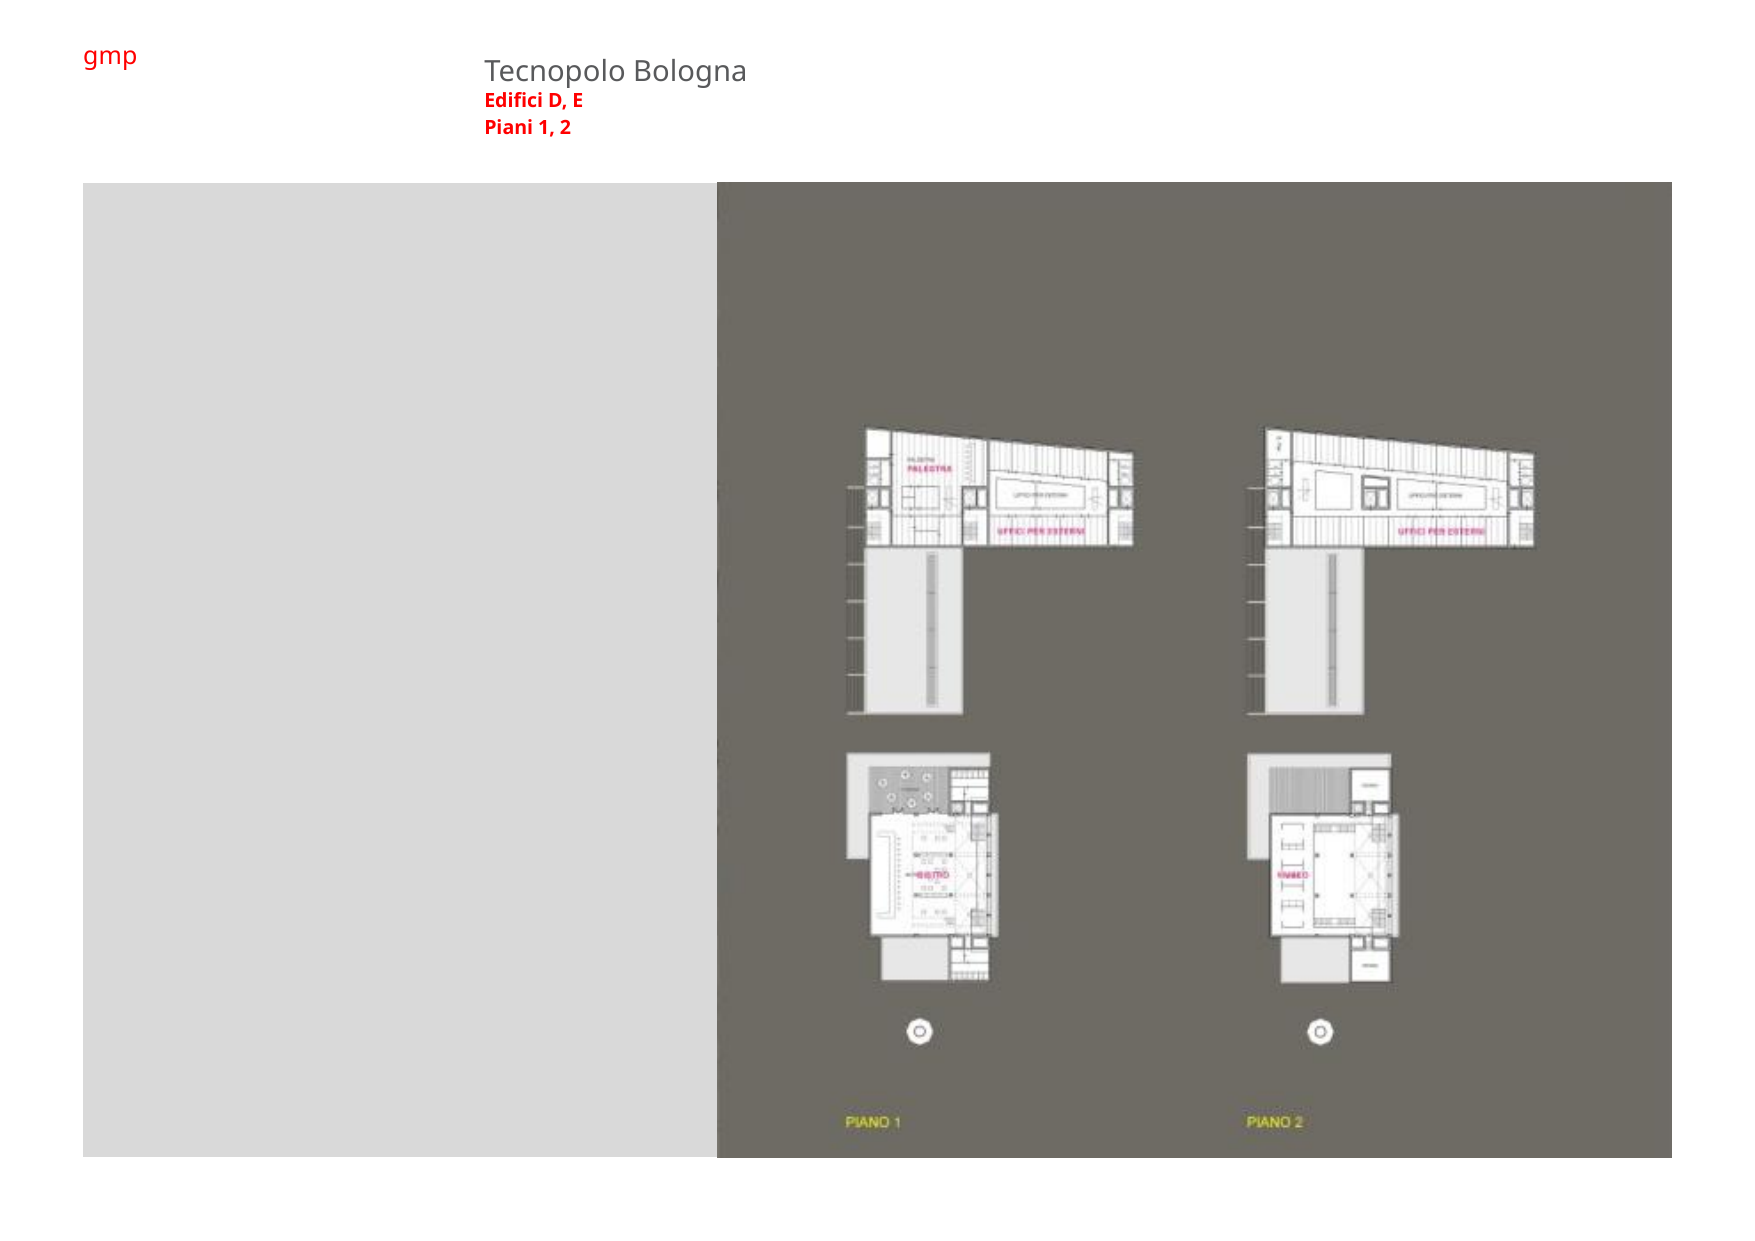

# Edifici D, E
Piani 1, 2